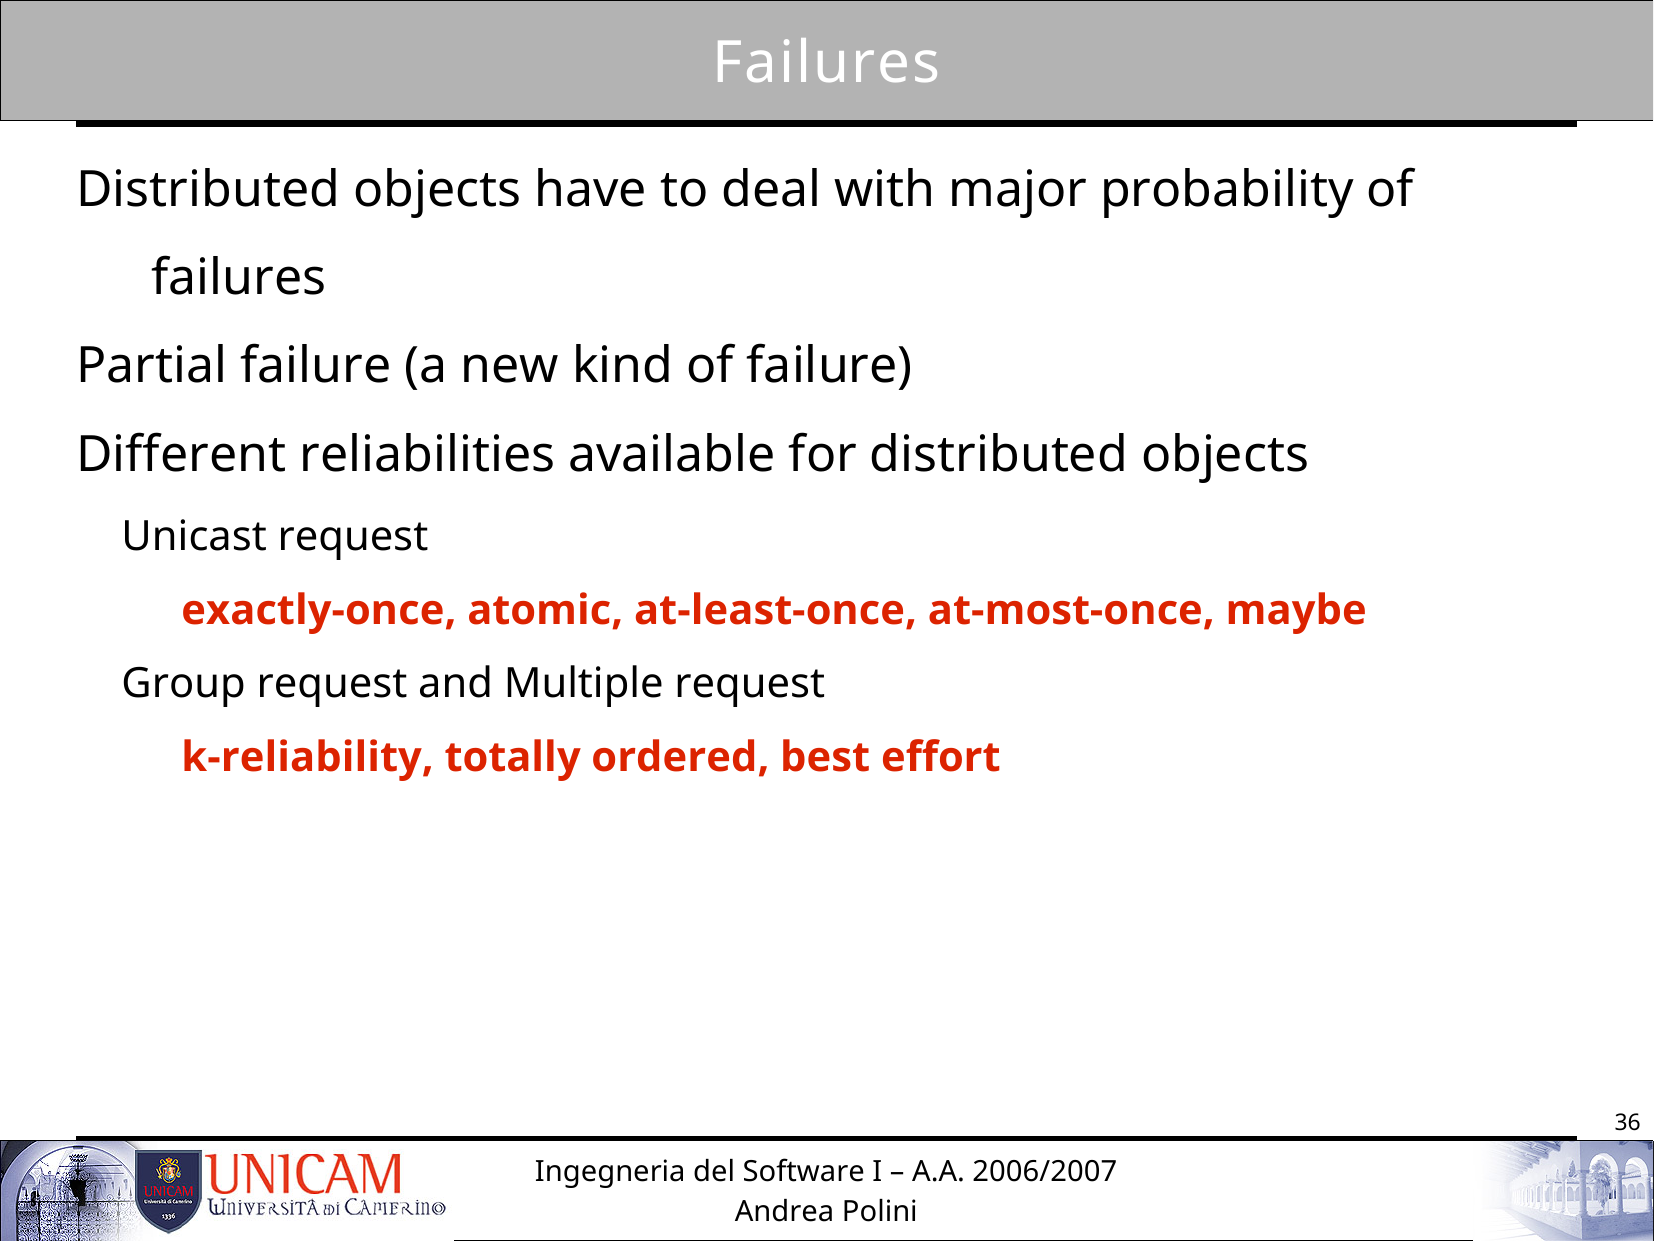

# Failures
Distributed objects have to deal with major probability of failures
Partial failure (a new kind of failure)
Different reliabilities available for distributed objects
Unicast request
exactly-once, atomic, at-least-once, at-most-once, maybe
Group request and Multiple request
k-reliability, totally ordered, best effort
36